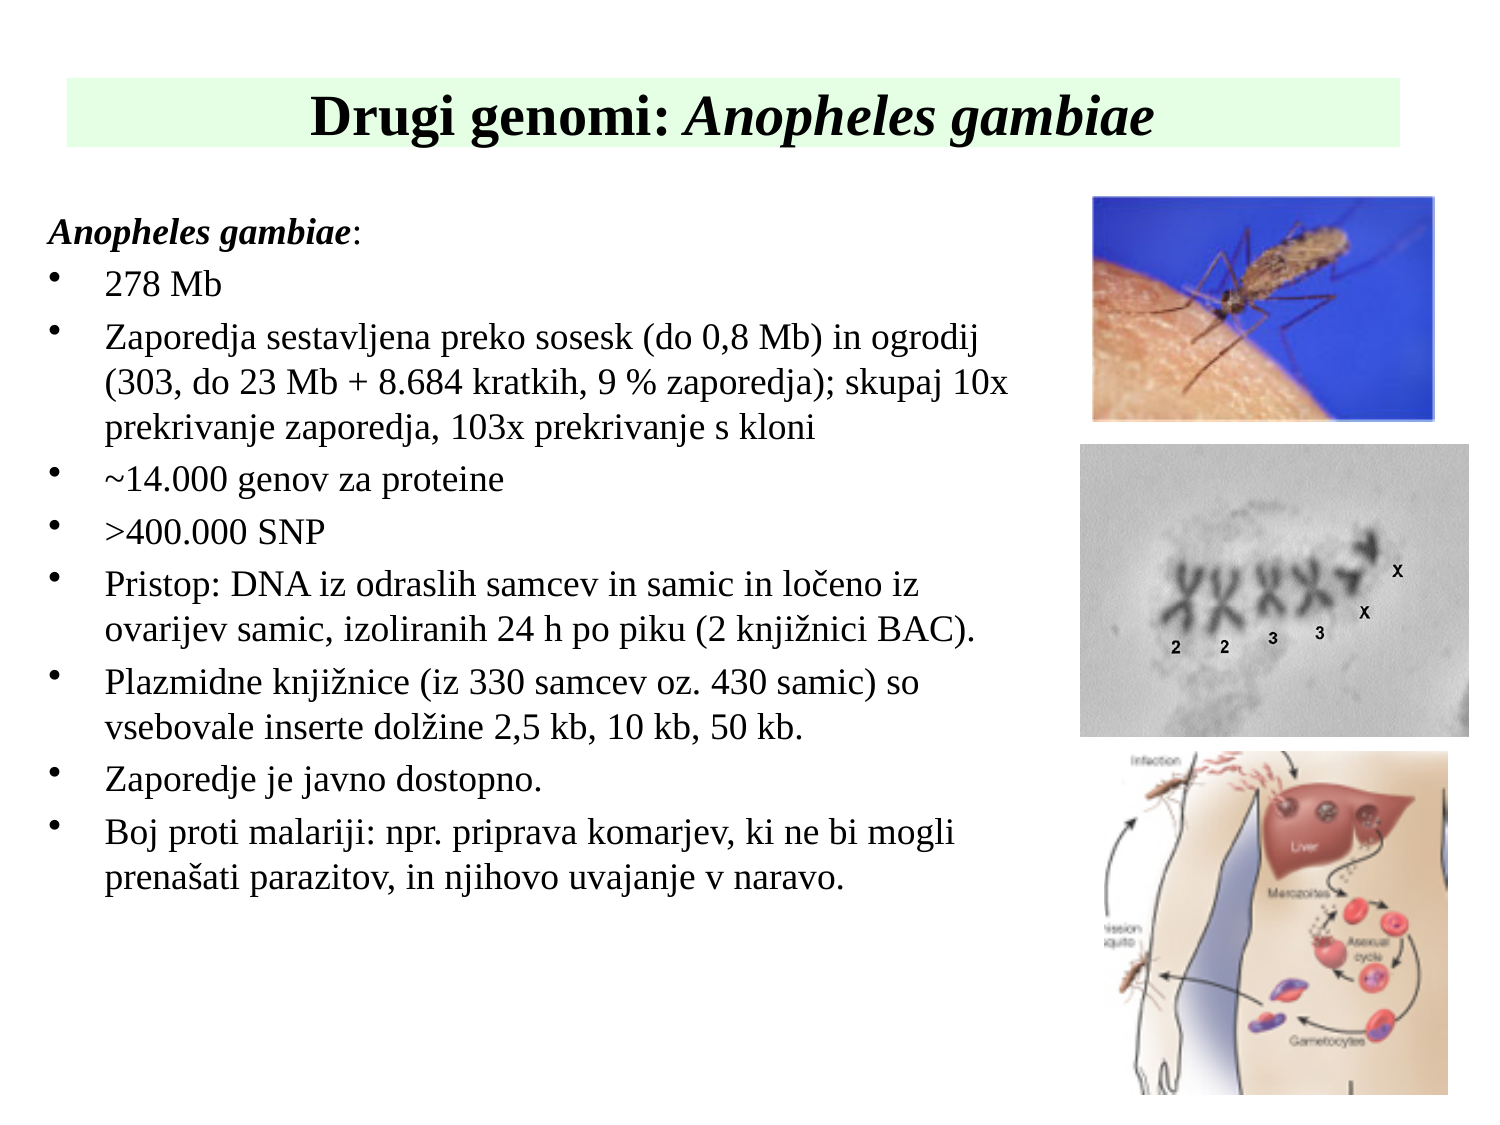

# Drugi genomi: Anopheles gambiae
Anopheles gambiae:
278 Mb
Zaporedja sestavljena preko sosesk (do 0,8 Mb) in ogrodij (303, do 23 Mb + 8.684 kratkih, 9 % zaporedja); skupaj 10x prekrivanje zaporedja, 103x prekrivanje s kloni
~14.000 genov za proteine
>400.000 SNP
Pristop: DNA iz odraslih samcev in samic in ločeno iz ovarijev samic, izoliranih 24 h po piku (2 knjižnici BAC).
Plazmidne knjižnice (iz 330 samcev oz. 430 samic) so vsebovale inserte dolžine 2,5 kb, 10 kb, 50 kb.
Zaporedje je javno dostopno.
Boj proti malariji: npr. priprava komarjev, ki ne bi mogli prenašati parazitov, in njihovo uvajanje v naravo.